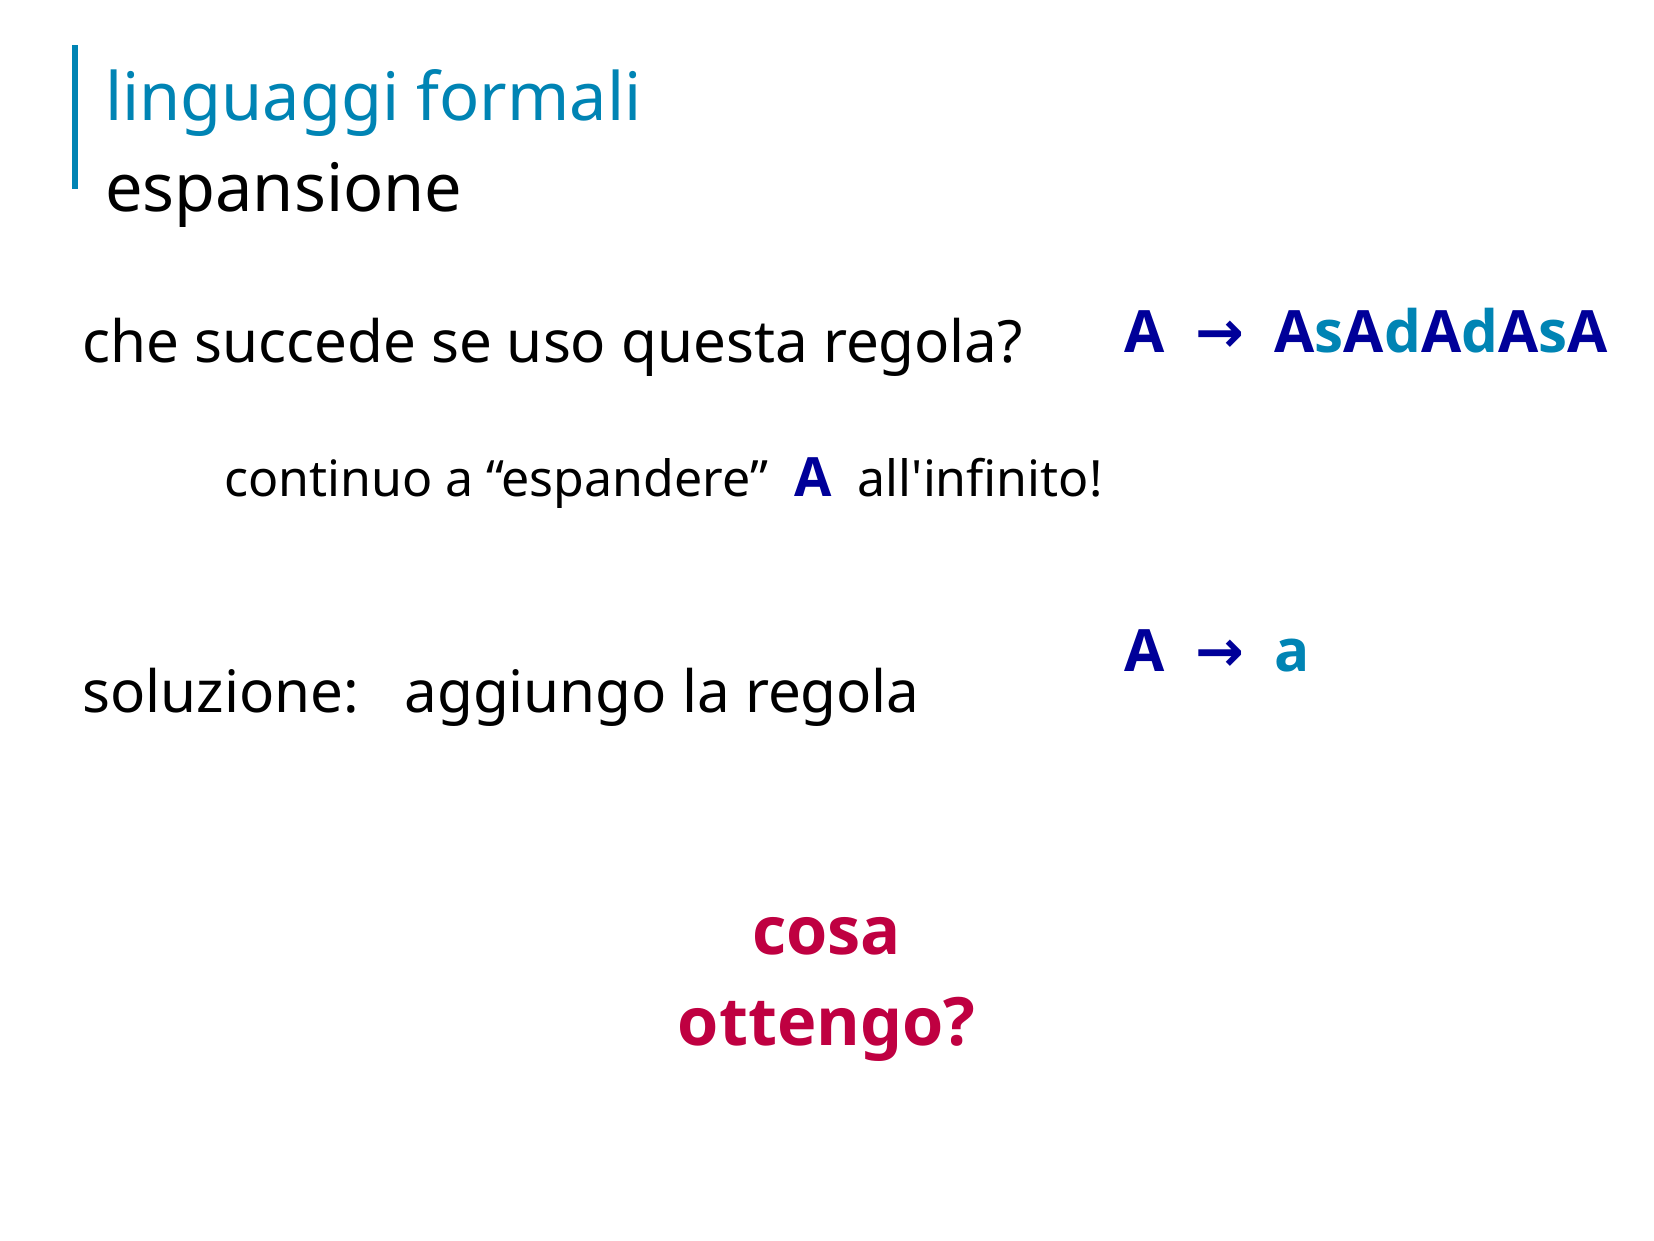

# linguaggi formali espansione
A → AsAdAdAsA
che succede se uso questa regola?
continuo a “espandere” A all'infinito!
soluzione: aggiungo la regola
A → a
cosa ottengo?